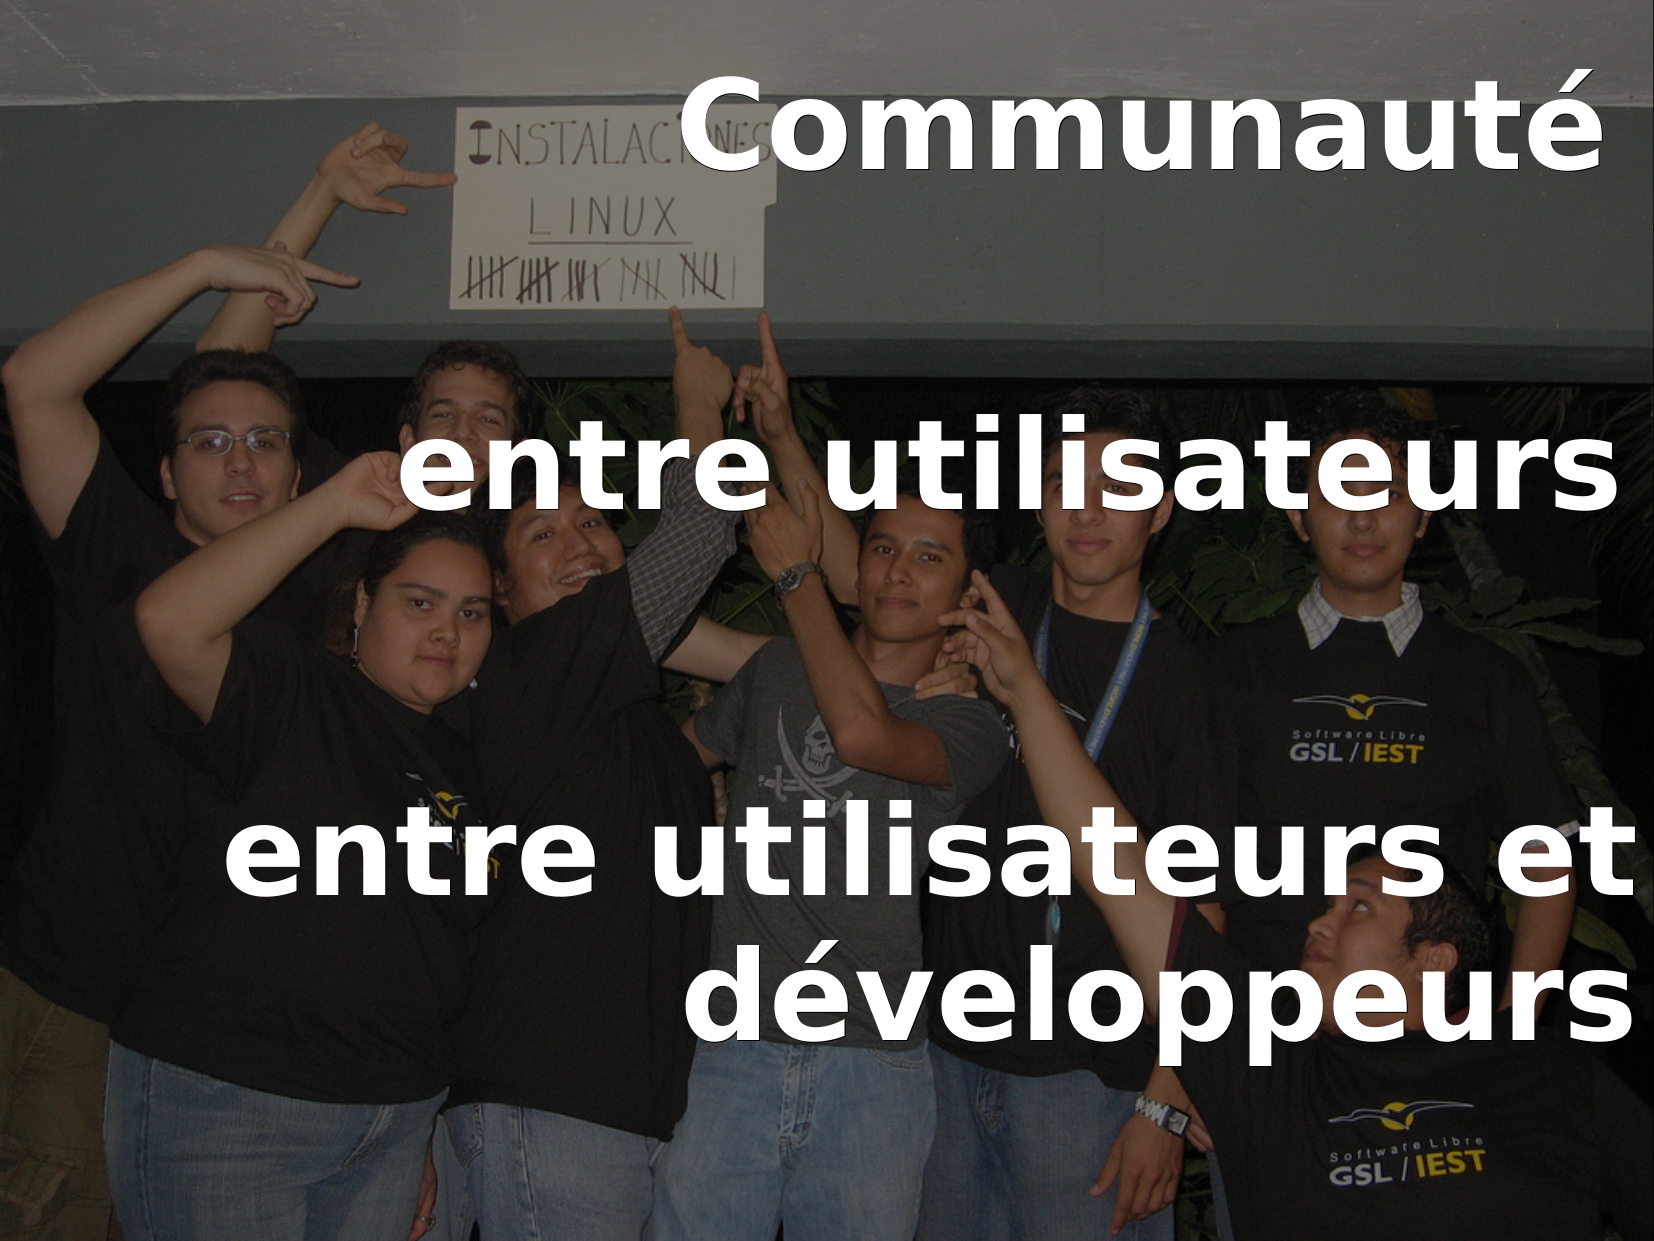

Communauté
entre utilisateurs
entre utilisateurs et développeurs